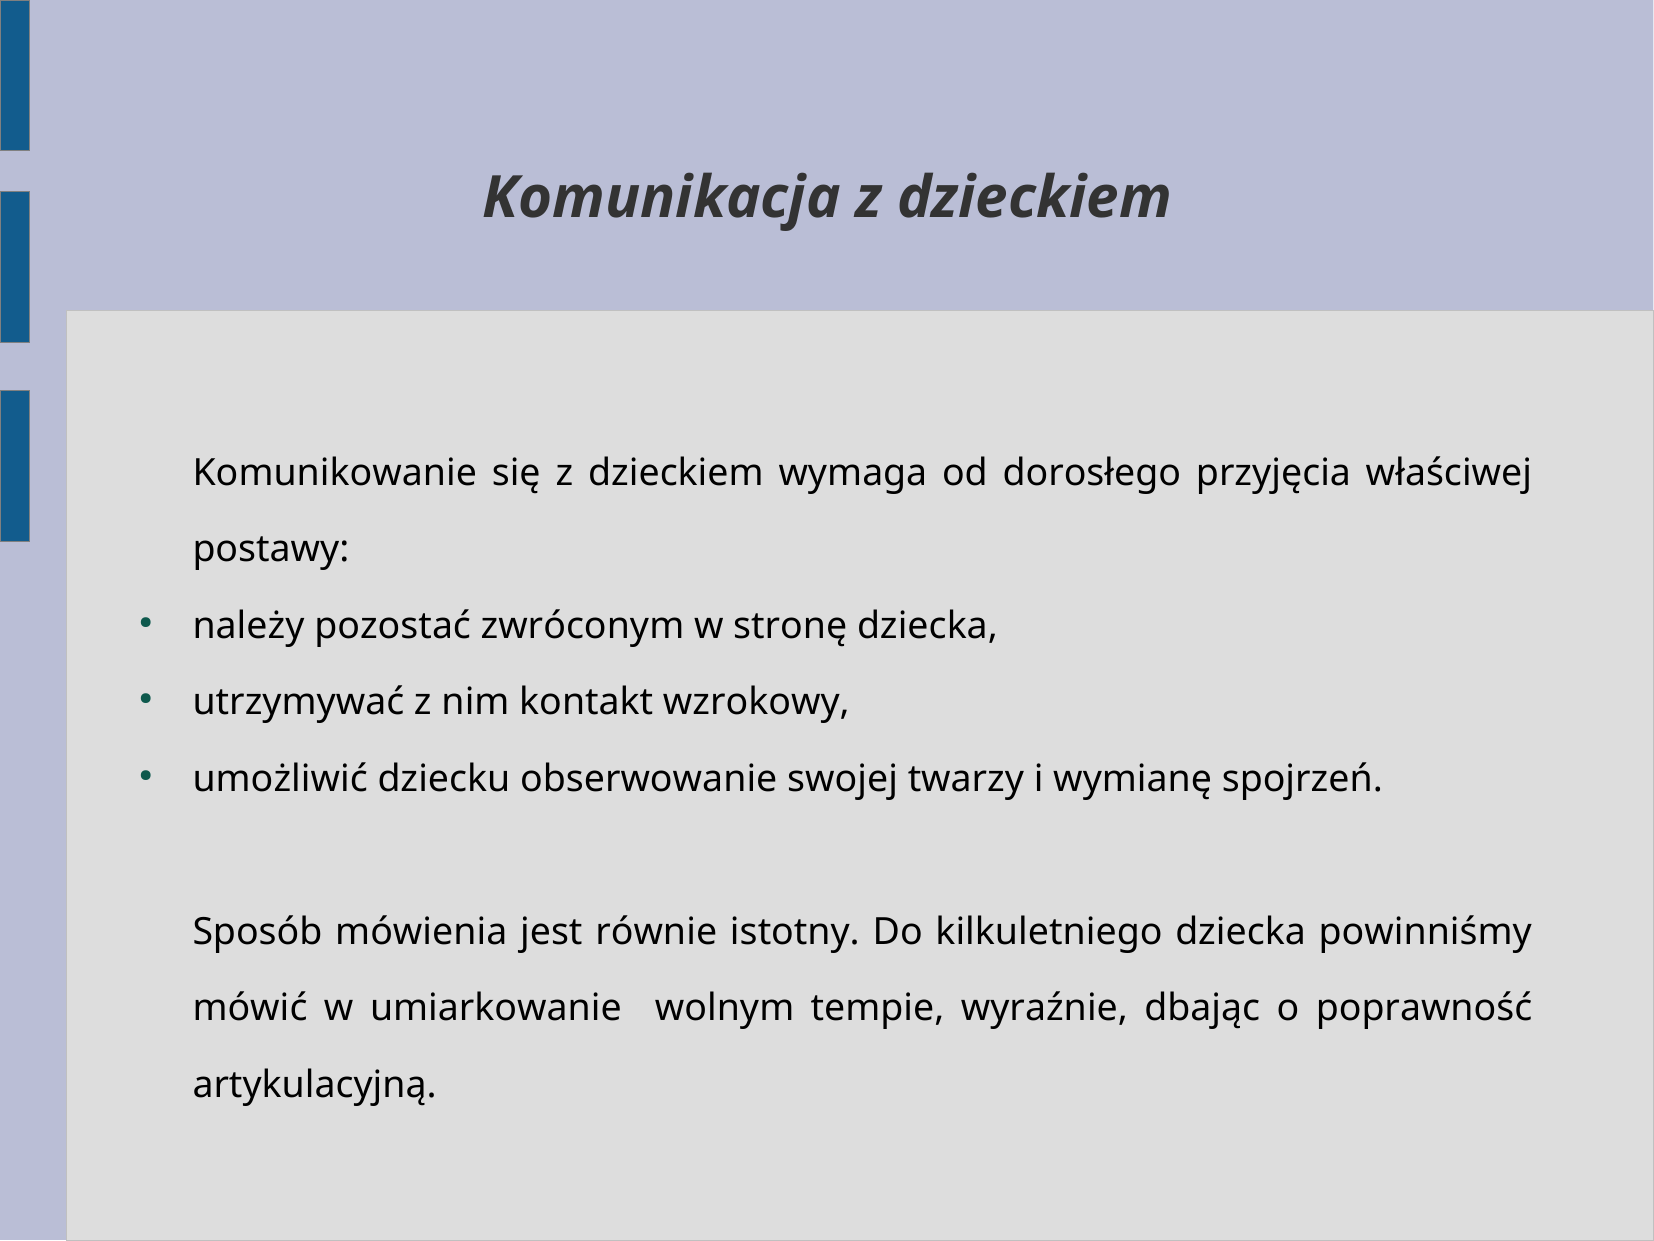

# Komunikacja z dzieckiem
Komunikowanie się z dzieckiem wymaga od dorosłego przyjęcia właściwej postawy:
należy pozostać zwróconym w stronę dziecka,
utrzymywać z nim kontakt wzrokowy,
umożliwić dziecku obserwowanie swojej twarzy i wymianę spojrzeń.
Sposób mówienia jest równie istotny. Do kilkuletniego dziecka powinniśmy mówić w umiarkowanie wolnym tempie, wyraźnie, dbając o poprawność artykulacyjną.